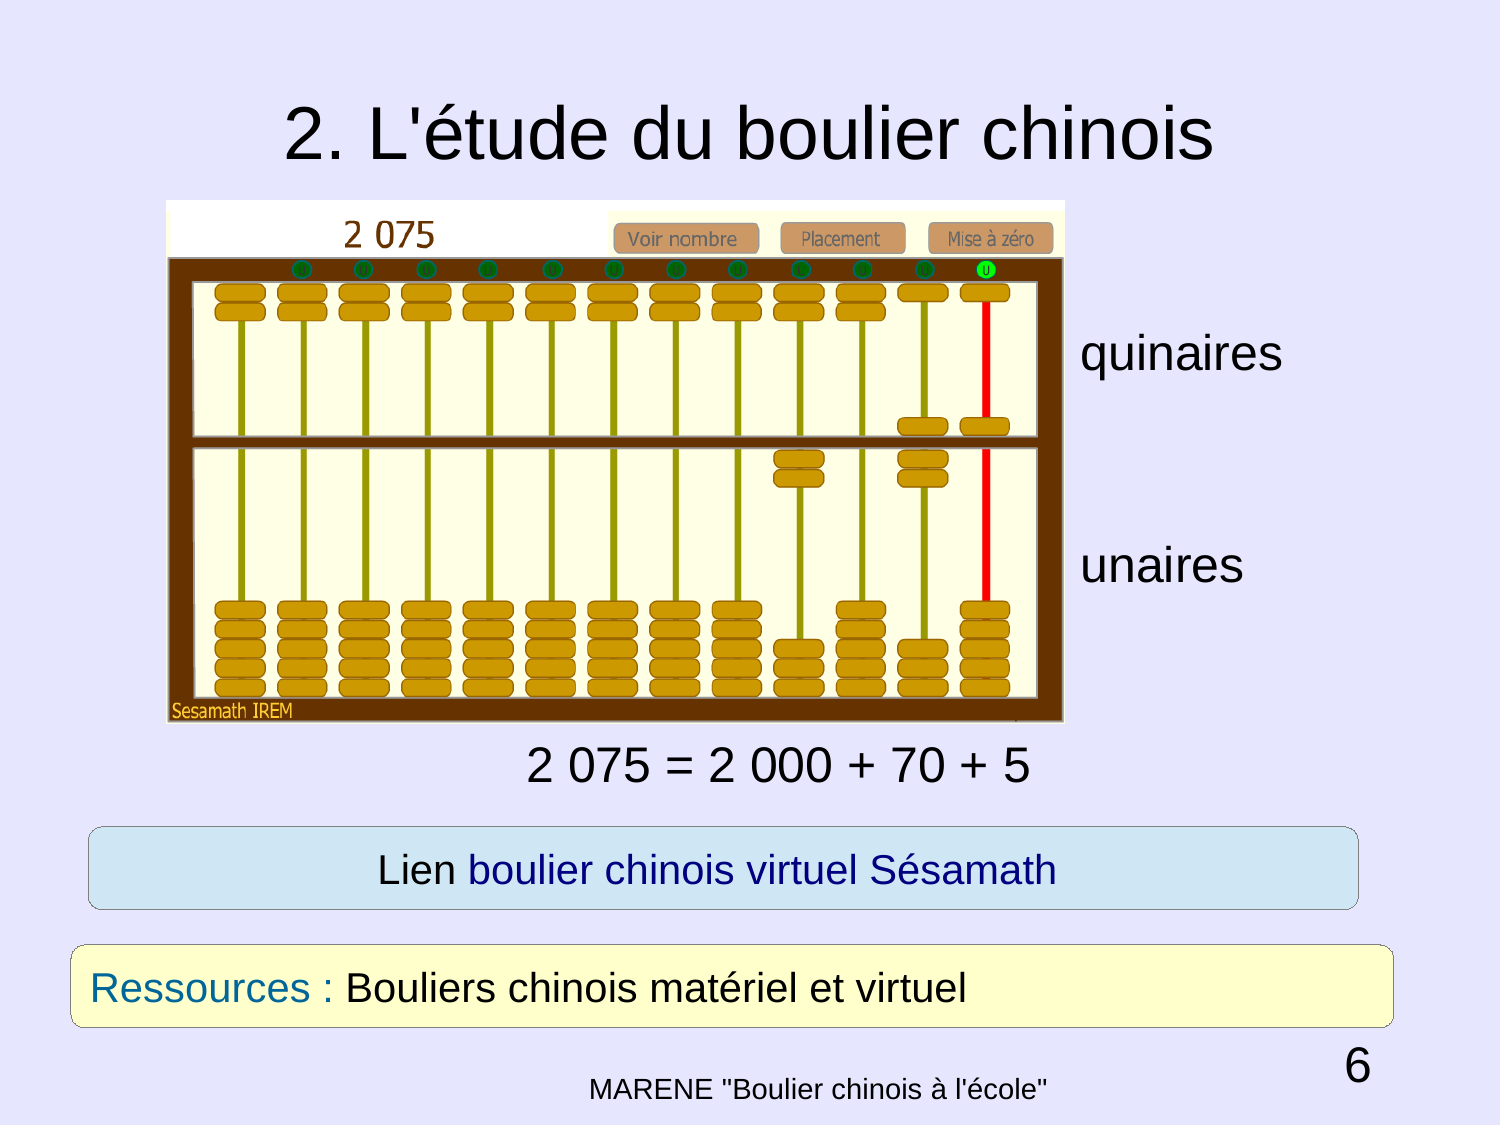

# 2. L'étude du boulier chinois
quinaires
unaires
2 075 = 2 000 + 70 + 5
Lien boulier chinois virtuel Sésamath
Ressources : Bouliers chinois matériel et virtuel
6